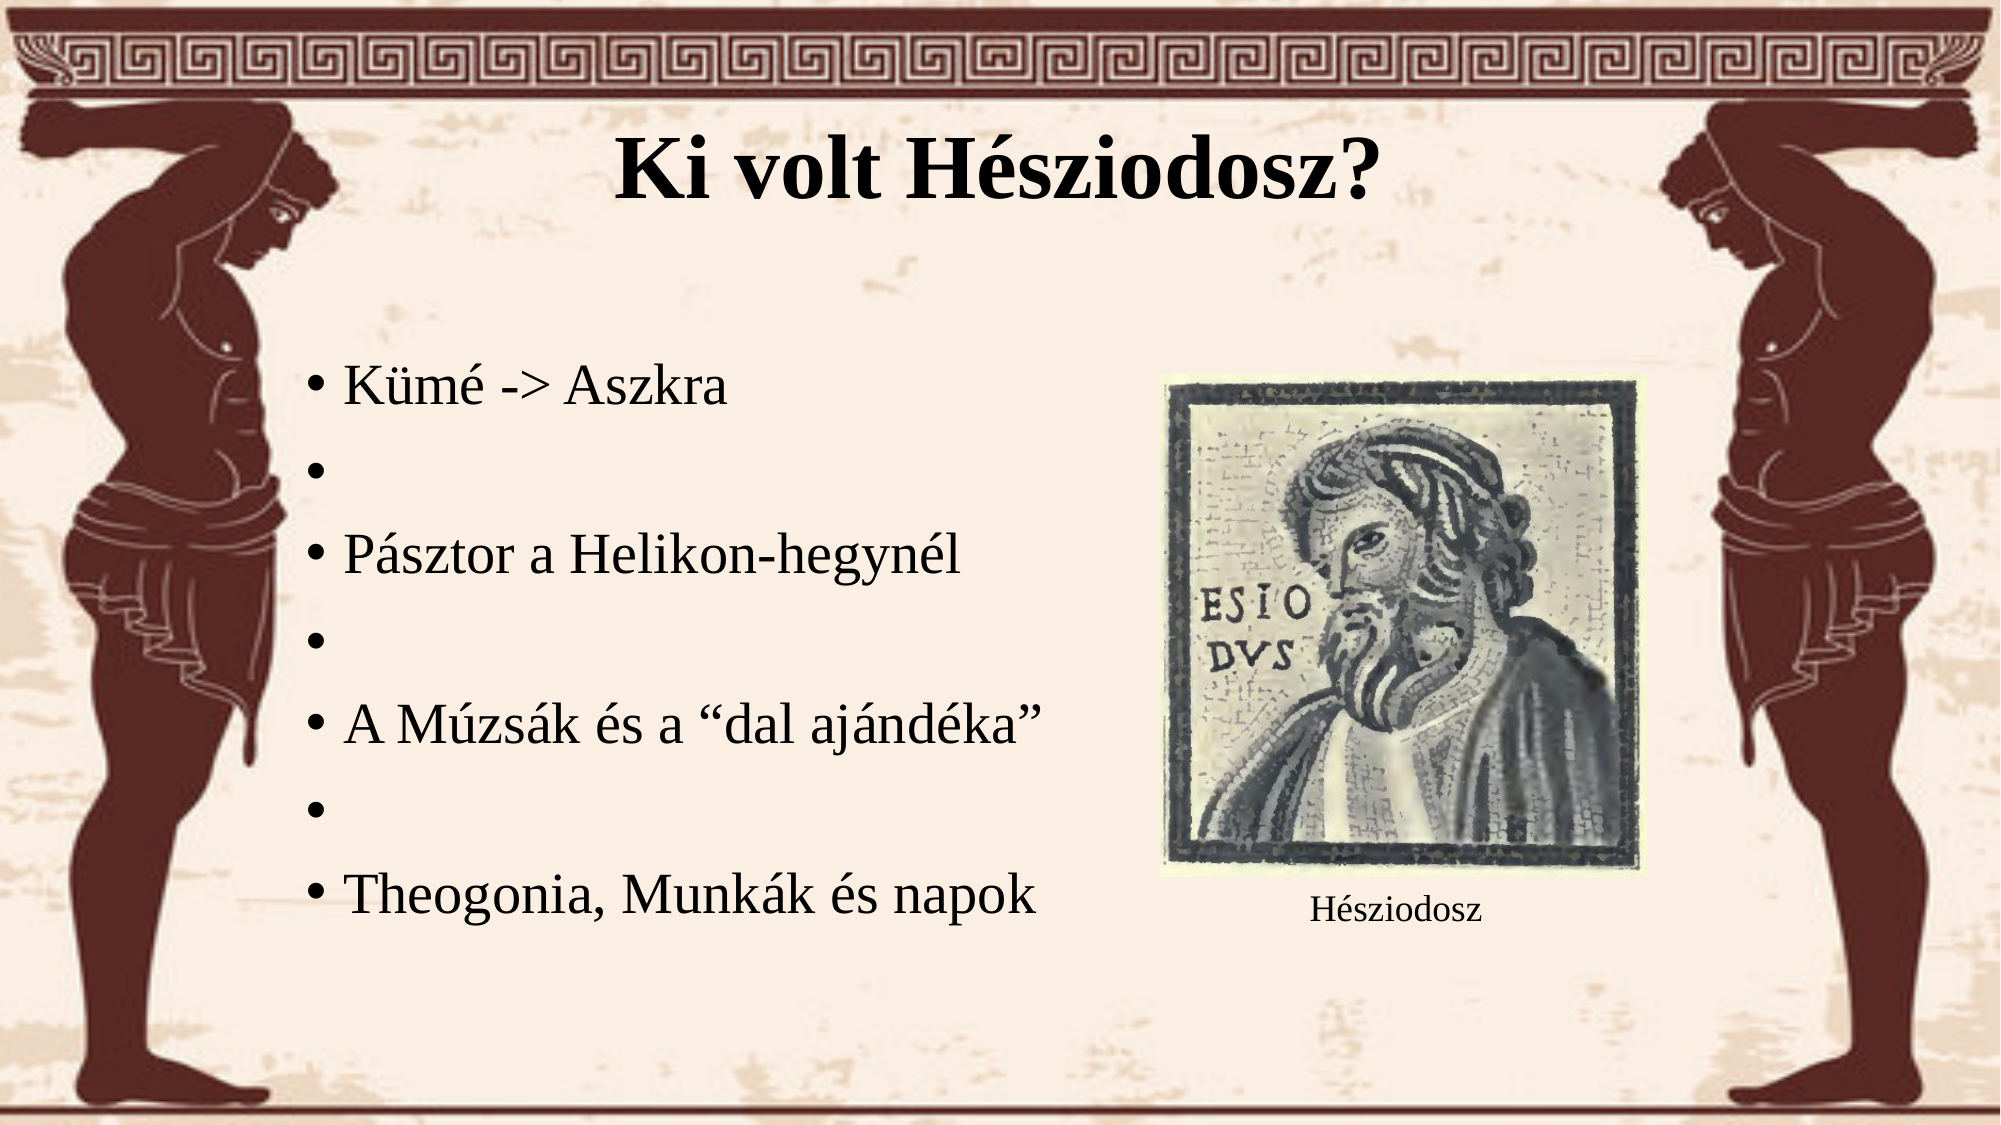

# Ki volt Hésziodosz?
Kümé -> Aszkra
Pásztor a Helikon-hegynél
A Múzsák és a “dal ajándéka”
Theogonia, Munkák és napok
Hésziodosz